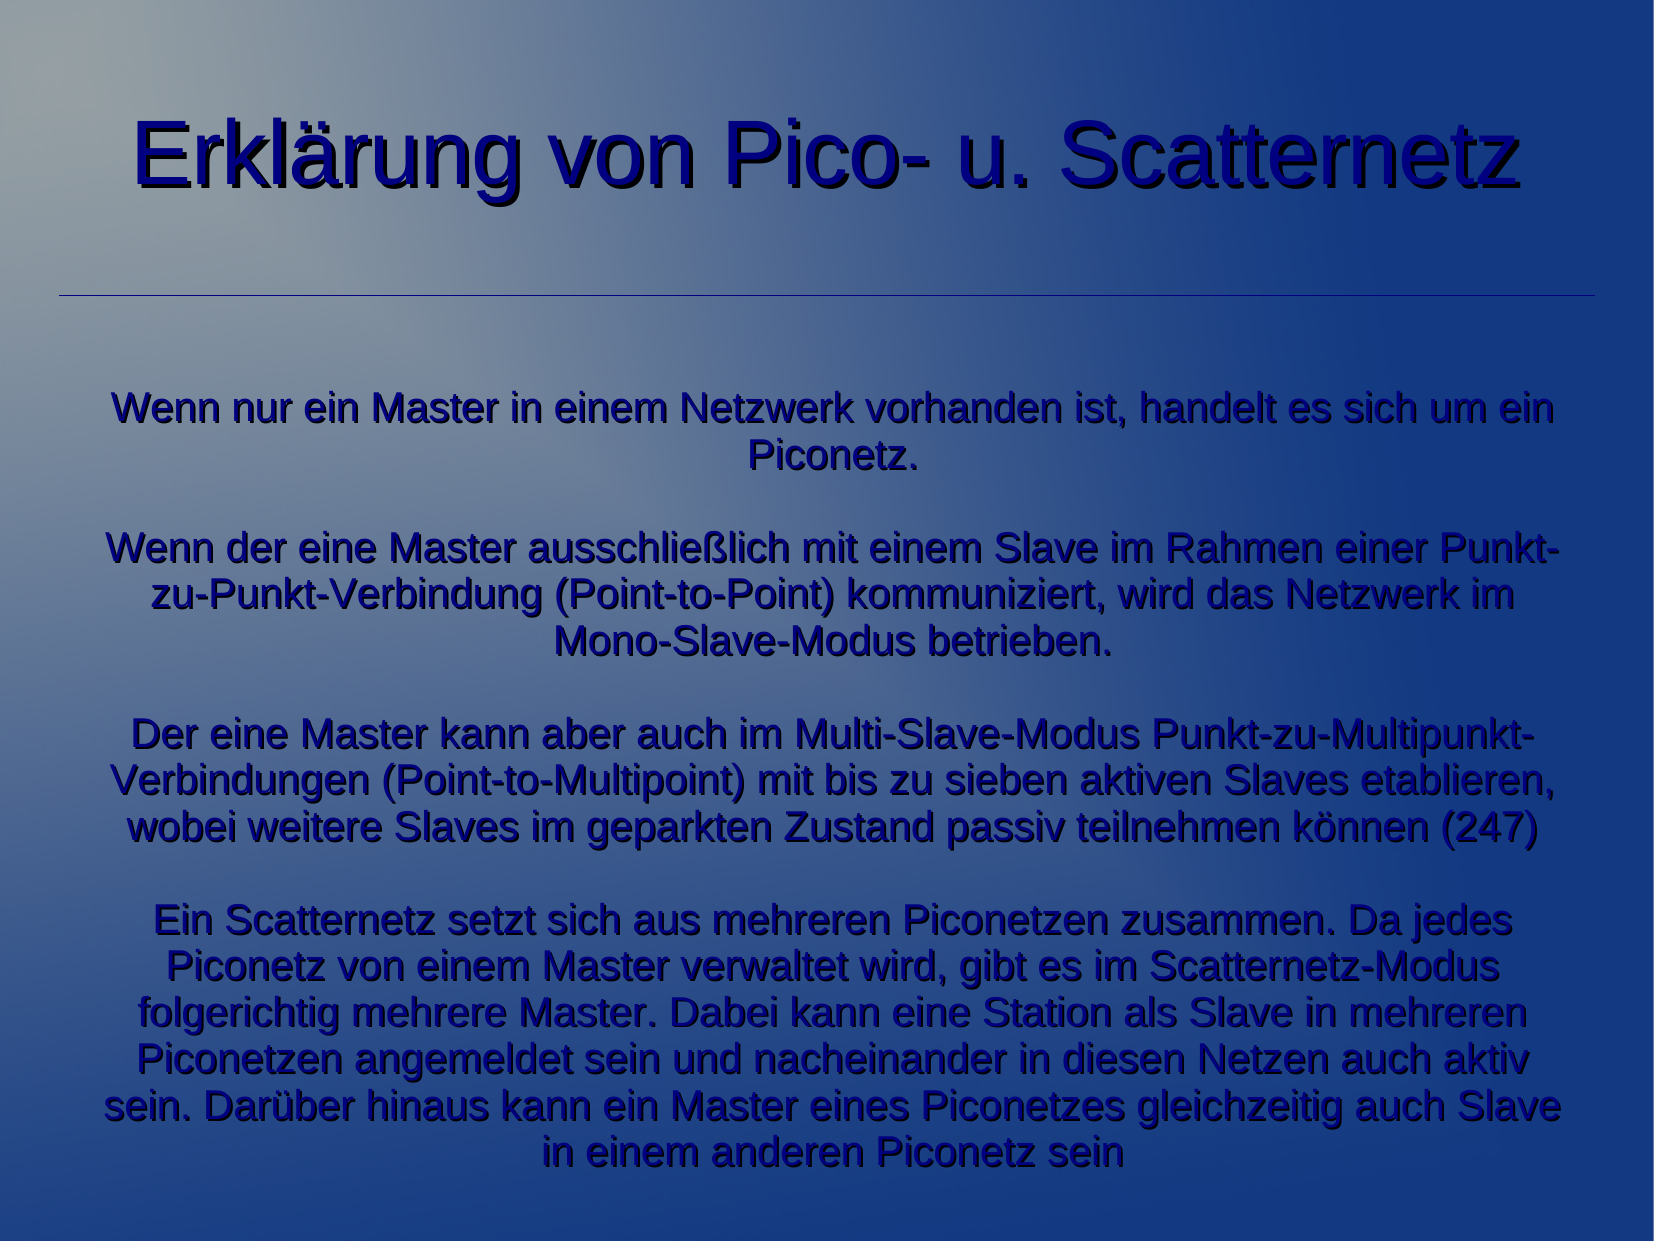

# Erklärung von Pico- u. Scatternetz
Wenn nur ein Master in einem Netzwerk vorhanden ist, handelt es sich um ein Piconetz.
Wenn der eine Master ausschließlich mit einem Slave im Rahmen einer Punkt-zu-Punkt-Verbindung (Point-to-Point) kommuniziert, wird das Netzwerk im Mono-Slave-Modus betrieben.
Der eine Master kann aber auch im Multi-Slave-Modus Punkt-zu-Multipunkt-Verbindungen (Point-to-Multipoint) mit bis zu sieben aktiven Slaves etablieren, wobei weitere Slaves im geparkten Zustand passiv teilnehmen können (247)
Ein Scatternetz setzt sich aus mehreren Piconetzen zusammen. Da jedes Piconetz von einem Master verwaltet wird, gibt es im Scatternetz-Modus folgerichtig mehrere Master. Dabei kann eine Station als Slave in mehreren Piconetzen angemeldet sein und nacheinander in diesen Netzen auch aktiv sein. Darüber hinaus kann ein Master eines Piconetzes gleichzeitig auch Slave in einem anderen Piconetz sein